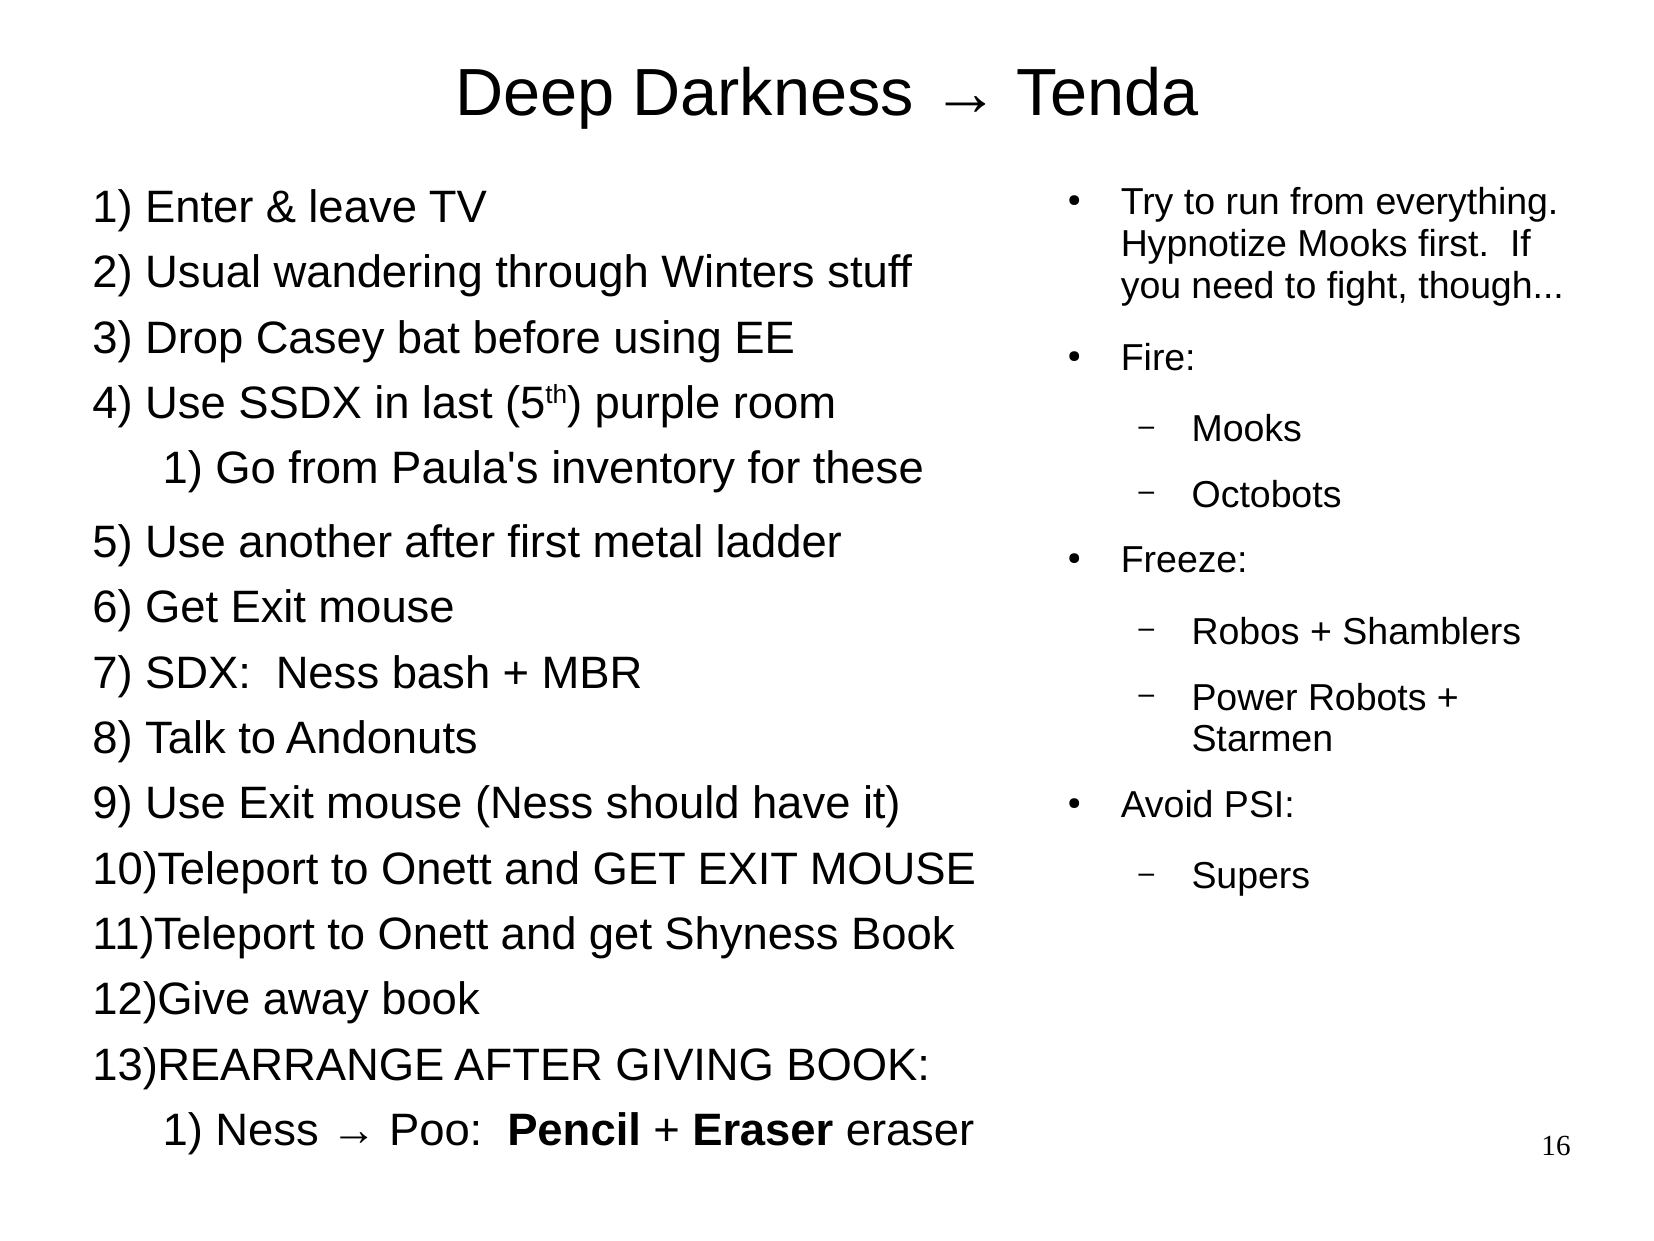

# Deep Darkness → Tenda
Try to run from everything. Hypnotize Mooks first. If you need to fight, though...
Fire:
Mooks
Octobots
Freeze:
Robos + Shamblers
Power Robots + Starmen
Avoid PSI:
Supers
Enter & leave TV
Usual wandering through Winters stuff
Drop Casey bat before using EE
Use SSDX in last (5th) purple room
Go from Paula's inventory for these
Use another after first metal ladder
Get Exit mouse
SDX: Ness bash + MBR
Talk to Andonuts
Use Exit mouse (Ness should have it)
Teleport to Onett and GET EXIT MOUSE
Teleport to Onett and get Shyness Book
Give away book
REARRANGE AFTER GIVING BOOK:
Ness → Poo: Pencil + Eraser eraser
16